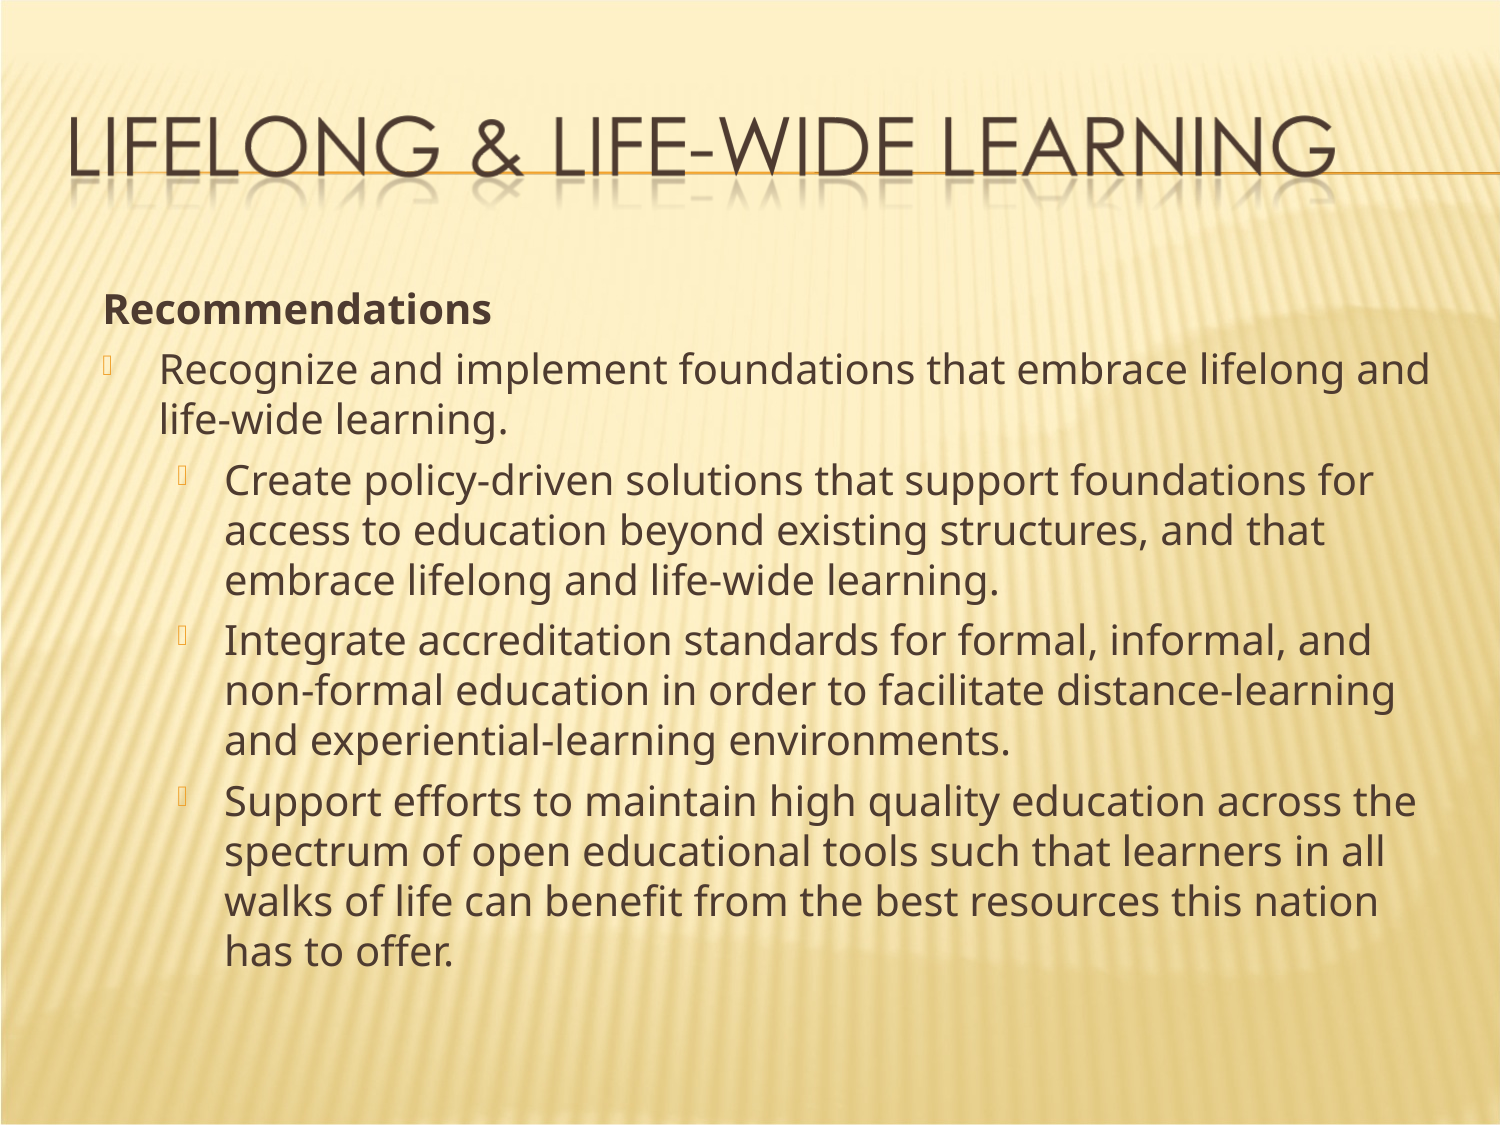

# Recommendations
Recognize and implement foundations that embrace lifelong and life-wide learning.
Create policy-driven solutions that support foundations for access to education beyond existing structures, and that embrace lifelong and life-wide learning.
Integrate accreditation standards for formal, informal, and non-formal education in order to facilitate distance-learning and experiential-learning environments.
Support efforts to maintain high quality education across the spectrum of open educational tools such that learners in all walks of life can benefit from the best resources this nation has to offer.